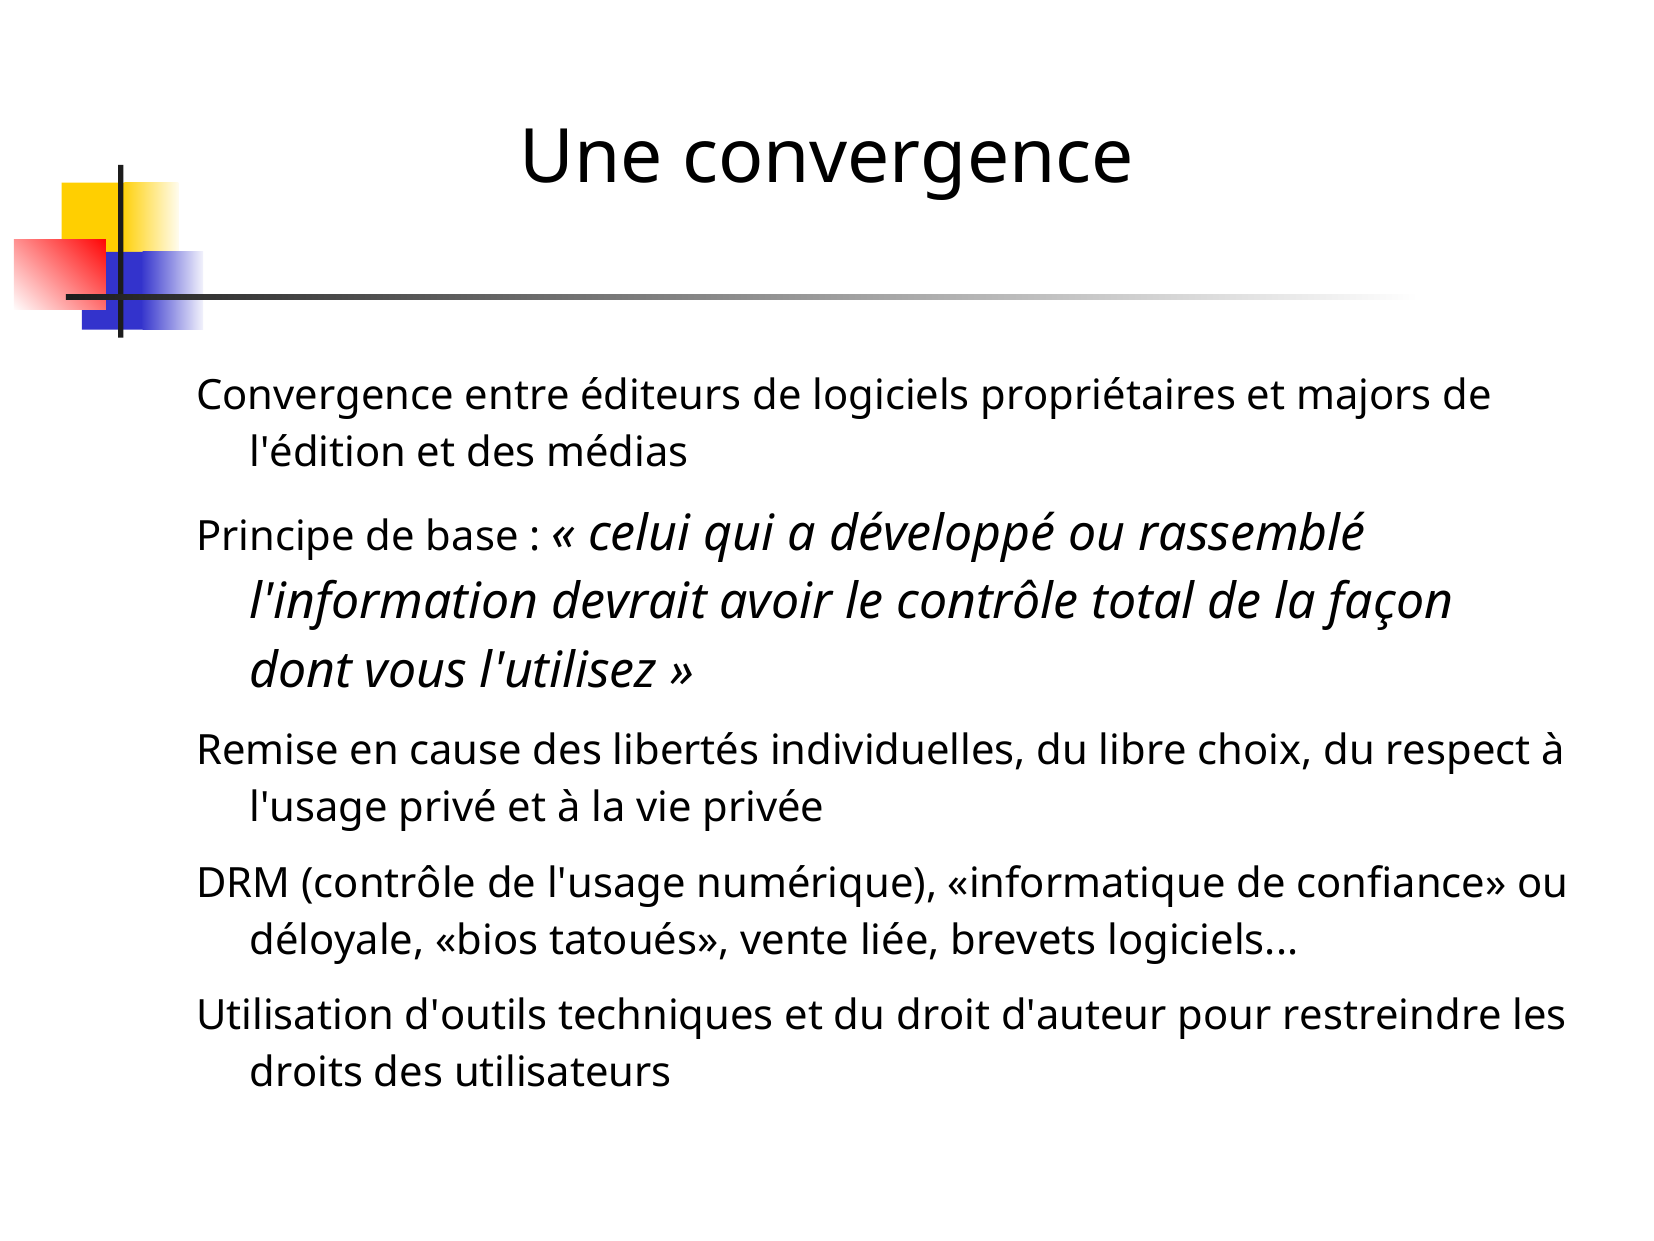

# Une convergence
Convergence entre éditeurs de logiciels propriétaires et majors de l'édition et des médias
Principe de base : « celui qui a développé ou rassemblé l'information devrait avoir le contrôle total de la façon dont vous l'utilisez »
Remise en cause des libertés individuelles, du libre choix, du respect à l'usage privé et à la vie privée
DRM (contrôle de l'usage numérique), «informatique de confiance» ou déloyale, «bios tatoués», vente liée, brevets logiciels...
Utilisation d'outils techniques et du droit d'auteur pour restreindre les droits des utilisateurs